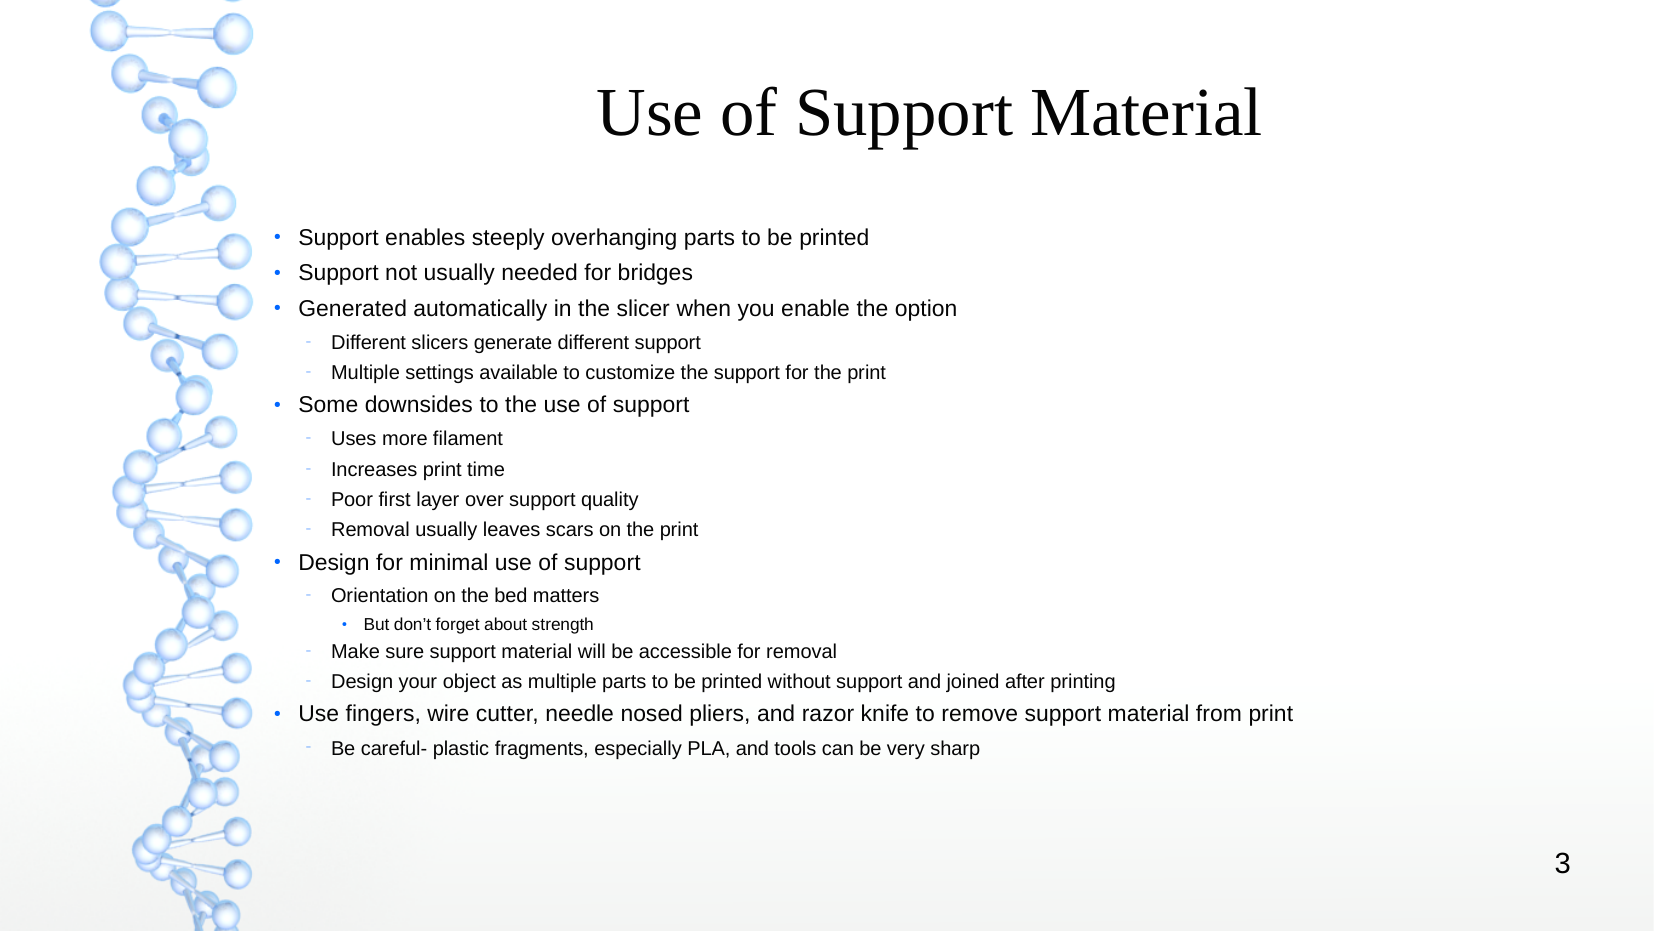

# Use of Support Material
Support enables steeply overhanging parts to be printed
Support not usually needed for bridges
Generated automatically in the slicer when you enable the option
Different slicers generate different support
Multiple settings available to customize the support for the print
Some downsides to the use of support
Uses more filament
Increases print time
Poor first layer over support quality
Removal usually leaves scars on the print
Design for minimal use of support
Orientation on the bed matters
But don’t forget about strength
Make sure support material will be accessible for removal
Design your object as multiple parts to be printed without support and joined after printing
Use fingers, wire cutter, needle nosed pliers, and razor knife to remove support material from print
Be careful- plastic fragments, especially PLA, and tools can be very sharp
3